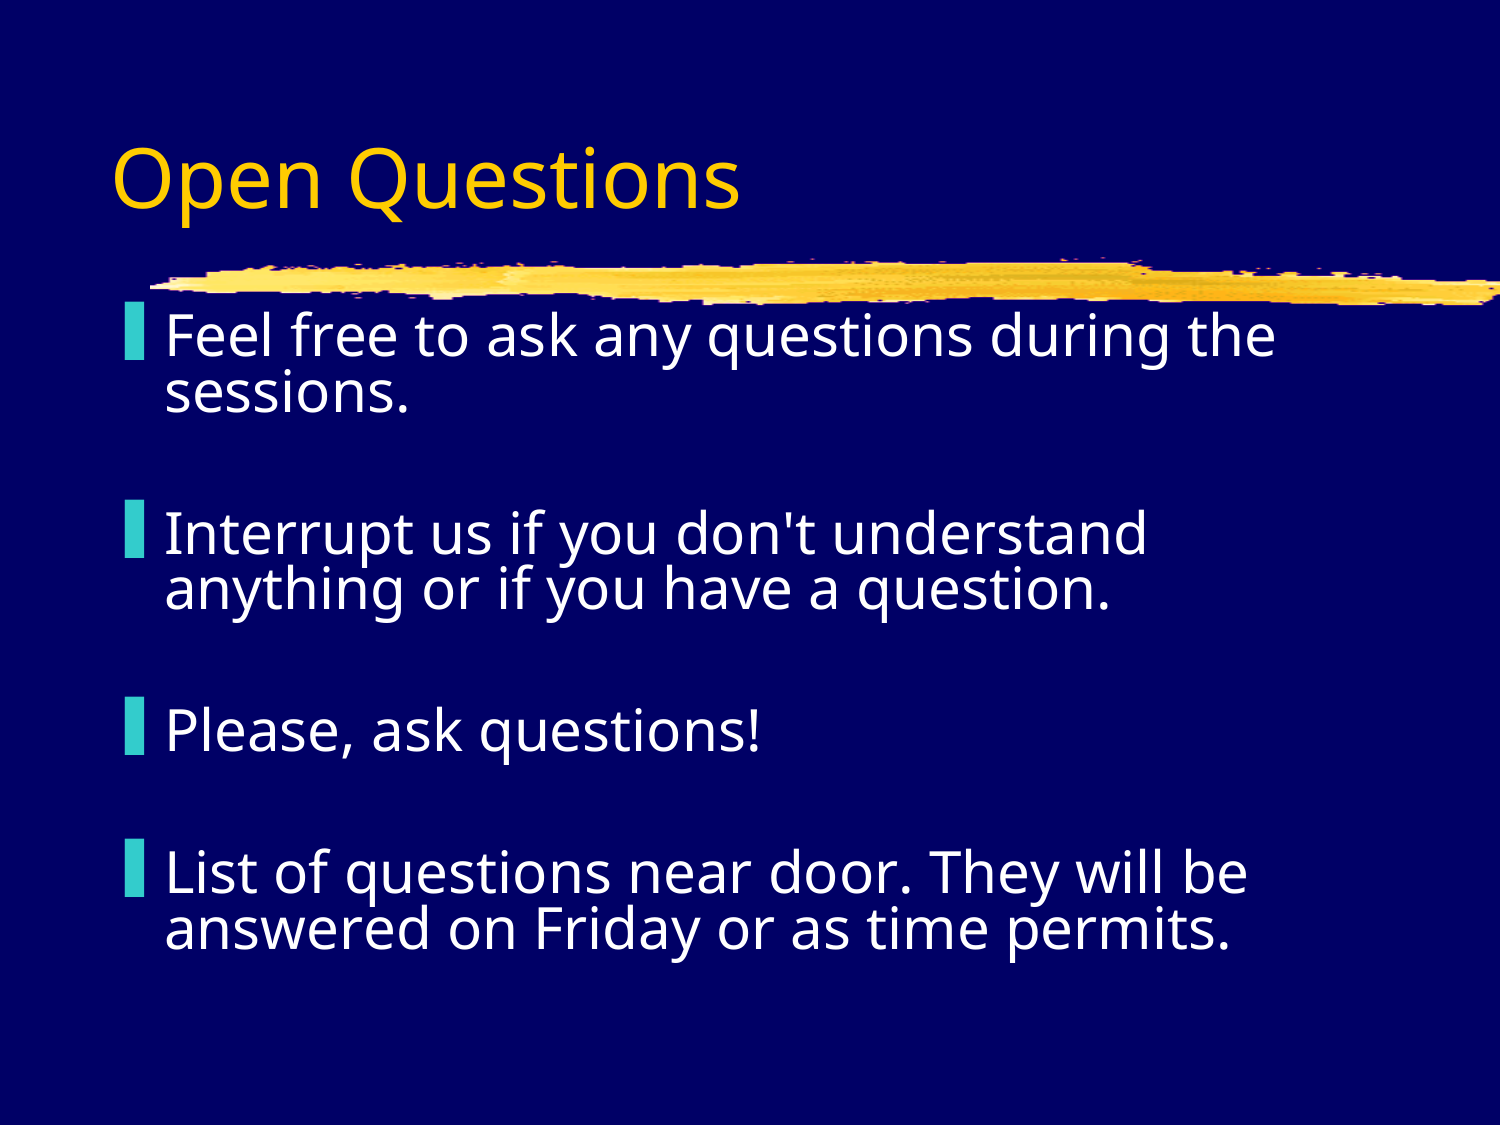

# Open Questions
Feel free to ask any questions during the sessions.
Interrupt us if you don't understand anything or if you have a question.
Please, ask questions!
List of questions near door. They will be answered on Friday or as time permits.